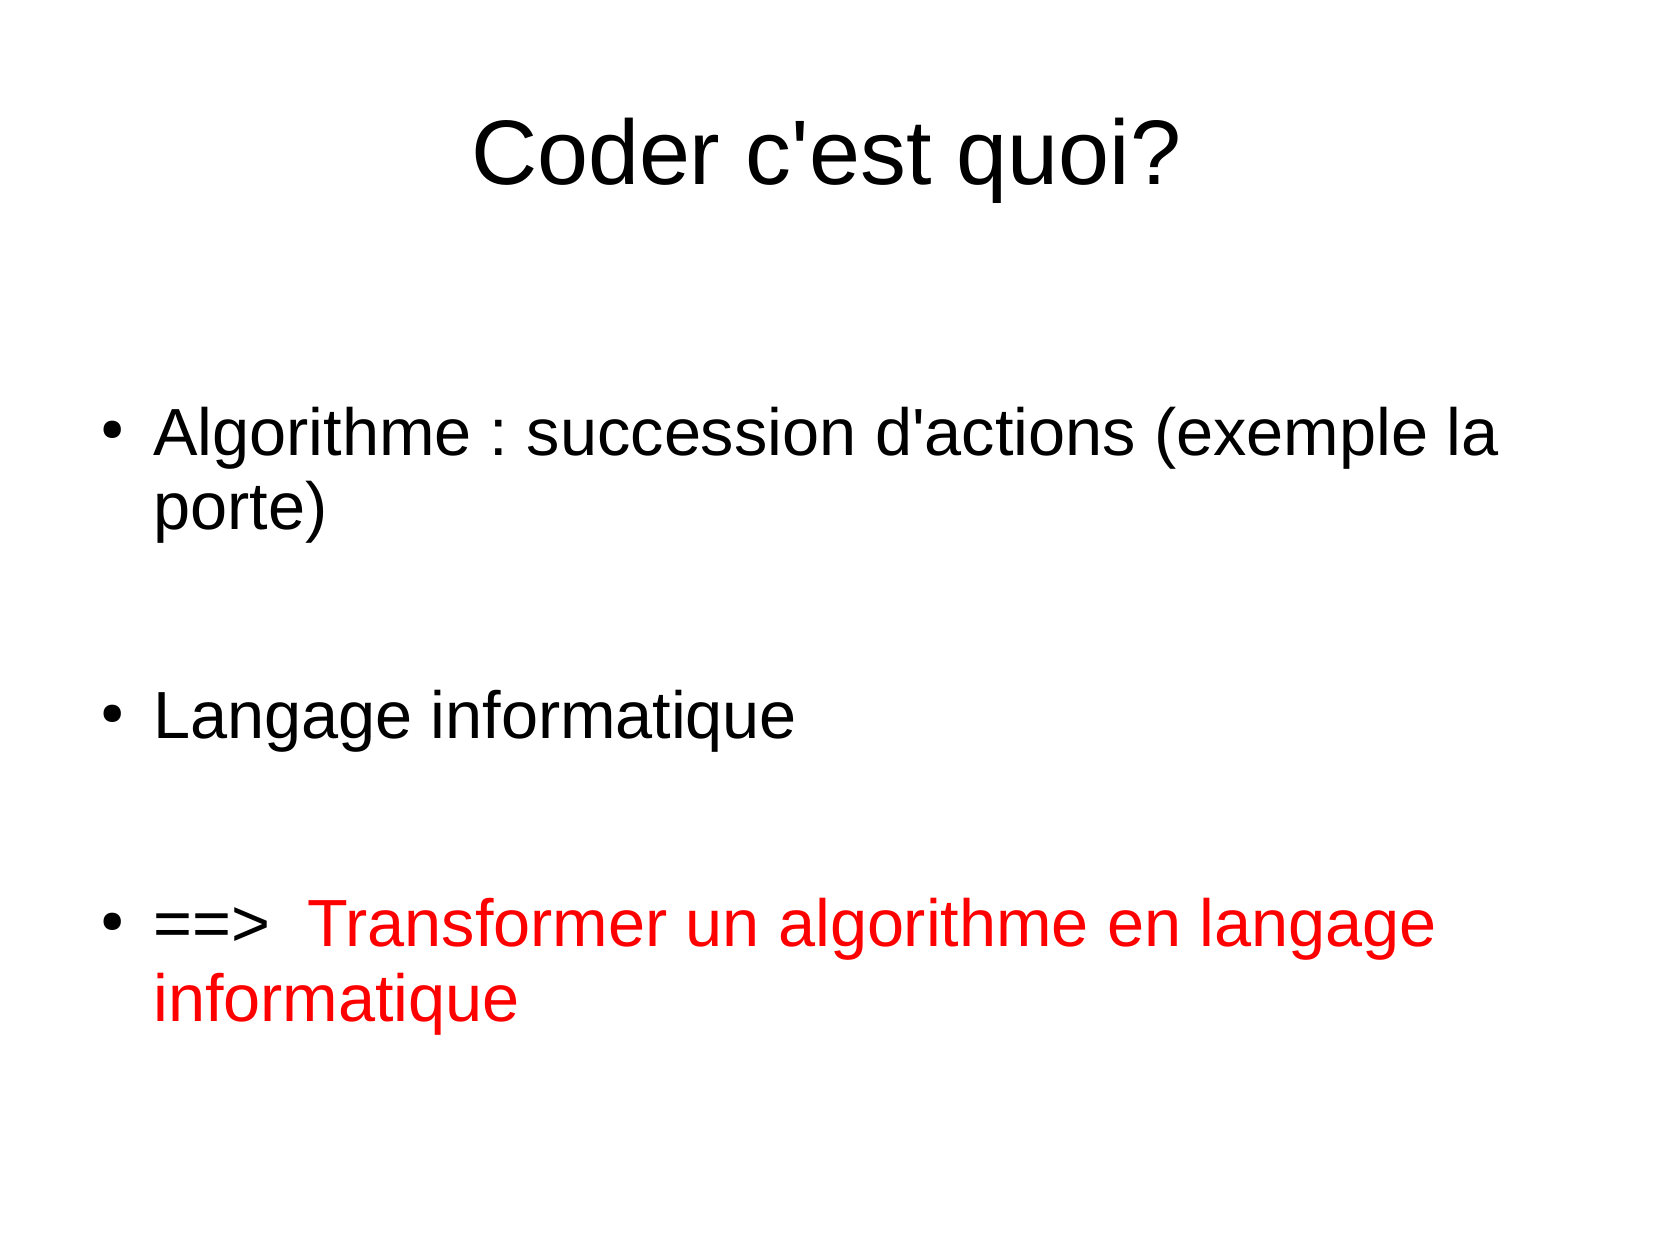

# Coder c'est quoi?
Algorithme : succession d'actions (exemple la porte)
Langage informatique
==> Transformer un algorithme en langage informatique